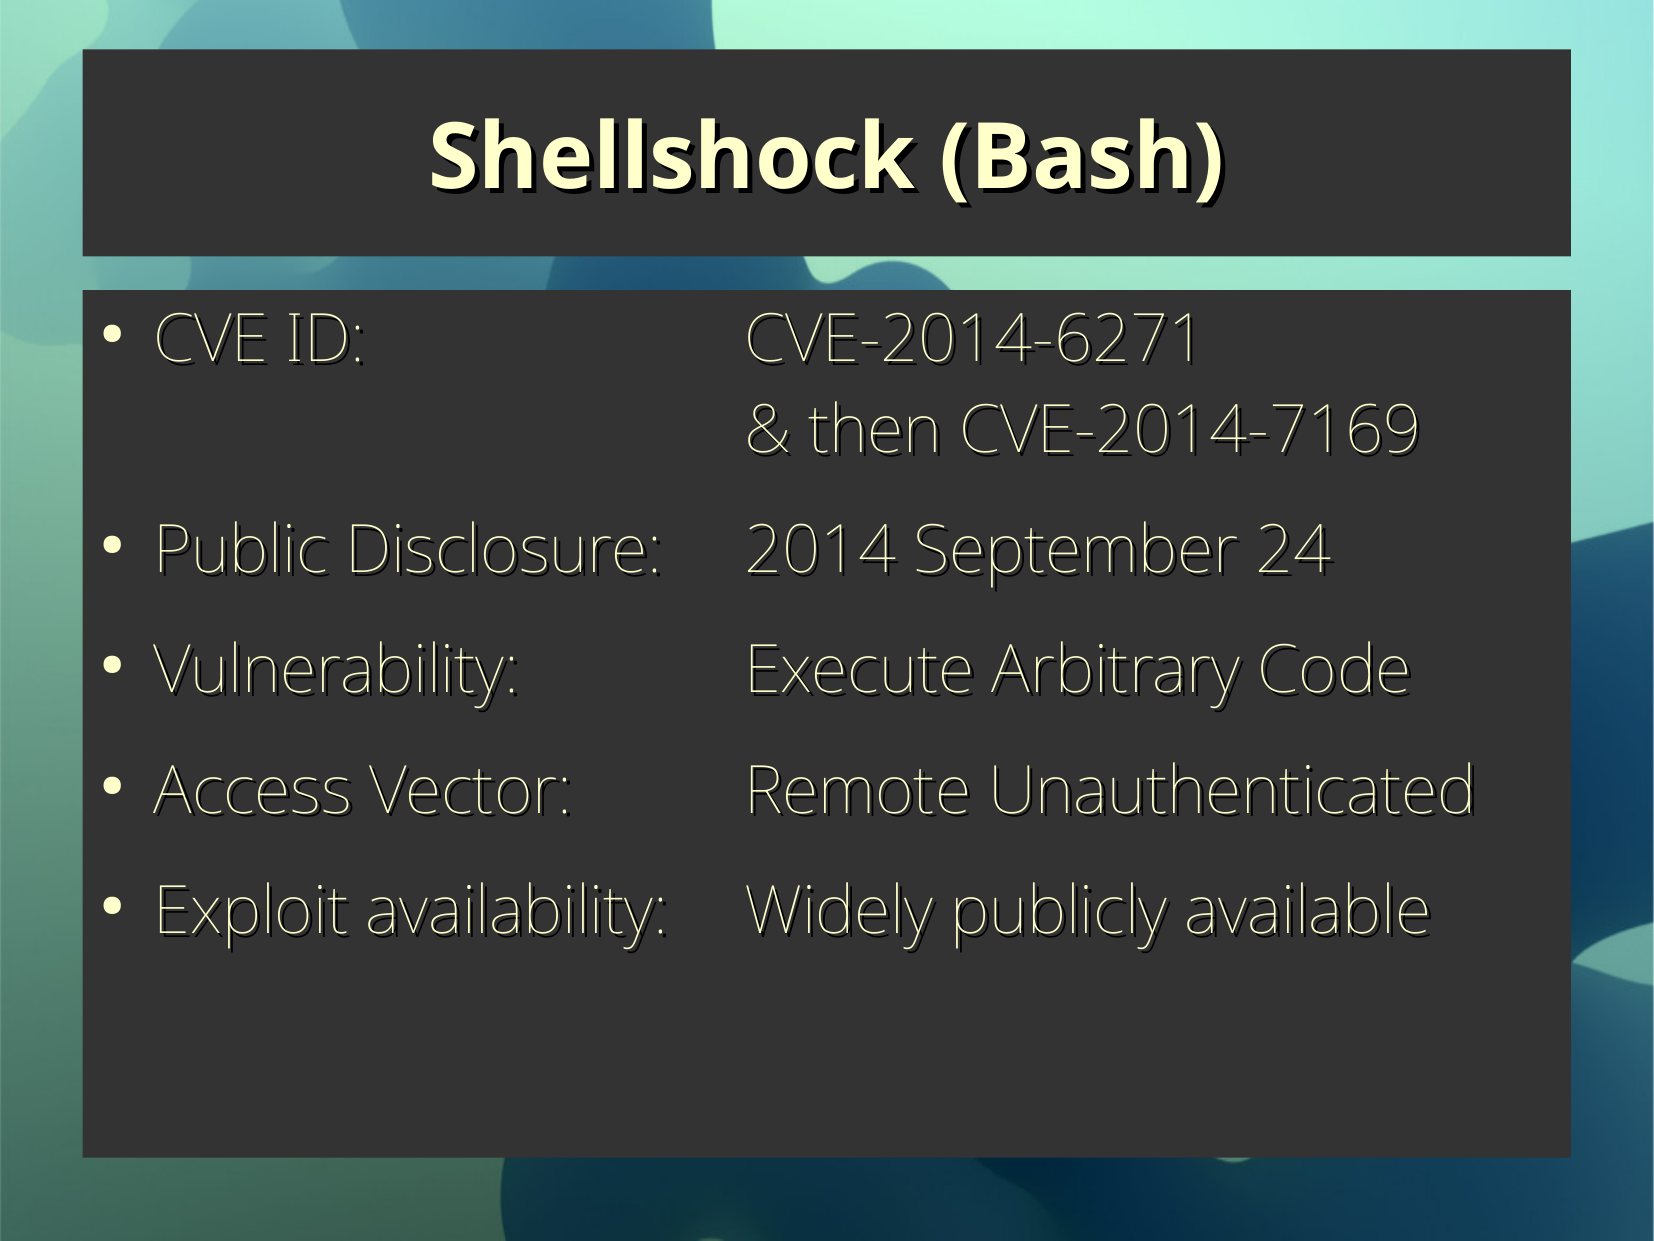

# Shellshock (Bash)
CVE ID:						CVE-2014-6271
 								& then CVE-2014-7169
Public Disclosure:		2014 September 24
Vulnerability:				Execute Arbitrary Code
Access Vector:			Remote Unauthenticated
Exploit availability:		Widely publicly available